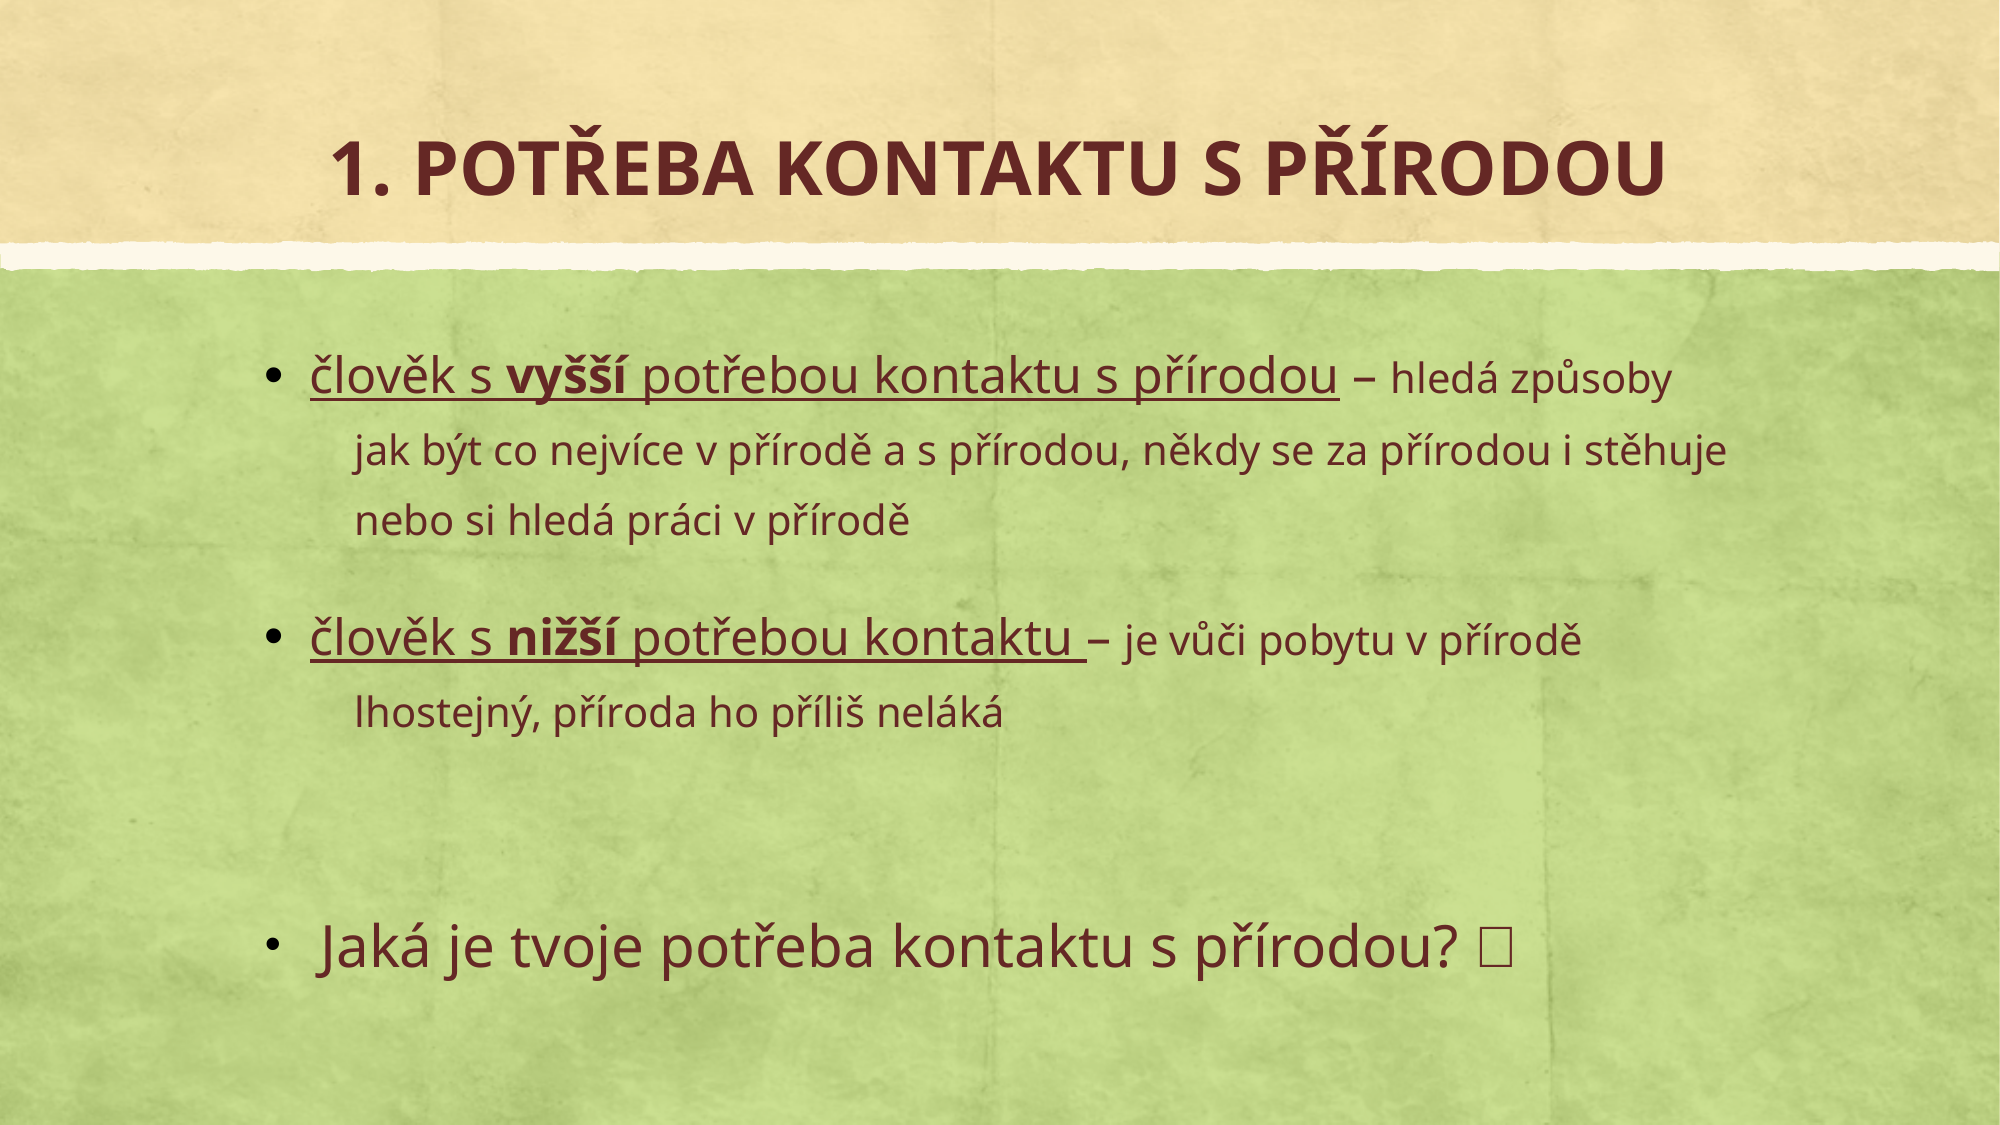

# 1. POTŘEBA KONTAKTU S PŘÍRODOU
člověk s vyšší potřebou kontaktu s přírodou – hledá způsoby jak být co nejvíce v přírodě a s přírodou, někdy se za přírodou i stěhuje nebo si hledá práci v přírodě
člověk s nižší potřebou kontaktu – je vůči pobytu v přírodě lhostejný, příroda ho příliš neláká
 Jaká je tvoje potřeba kontaktu s přírodou? 